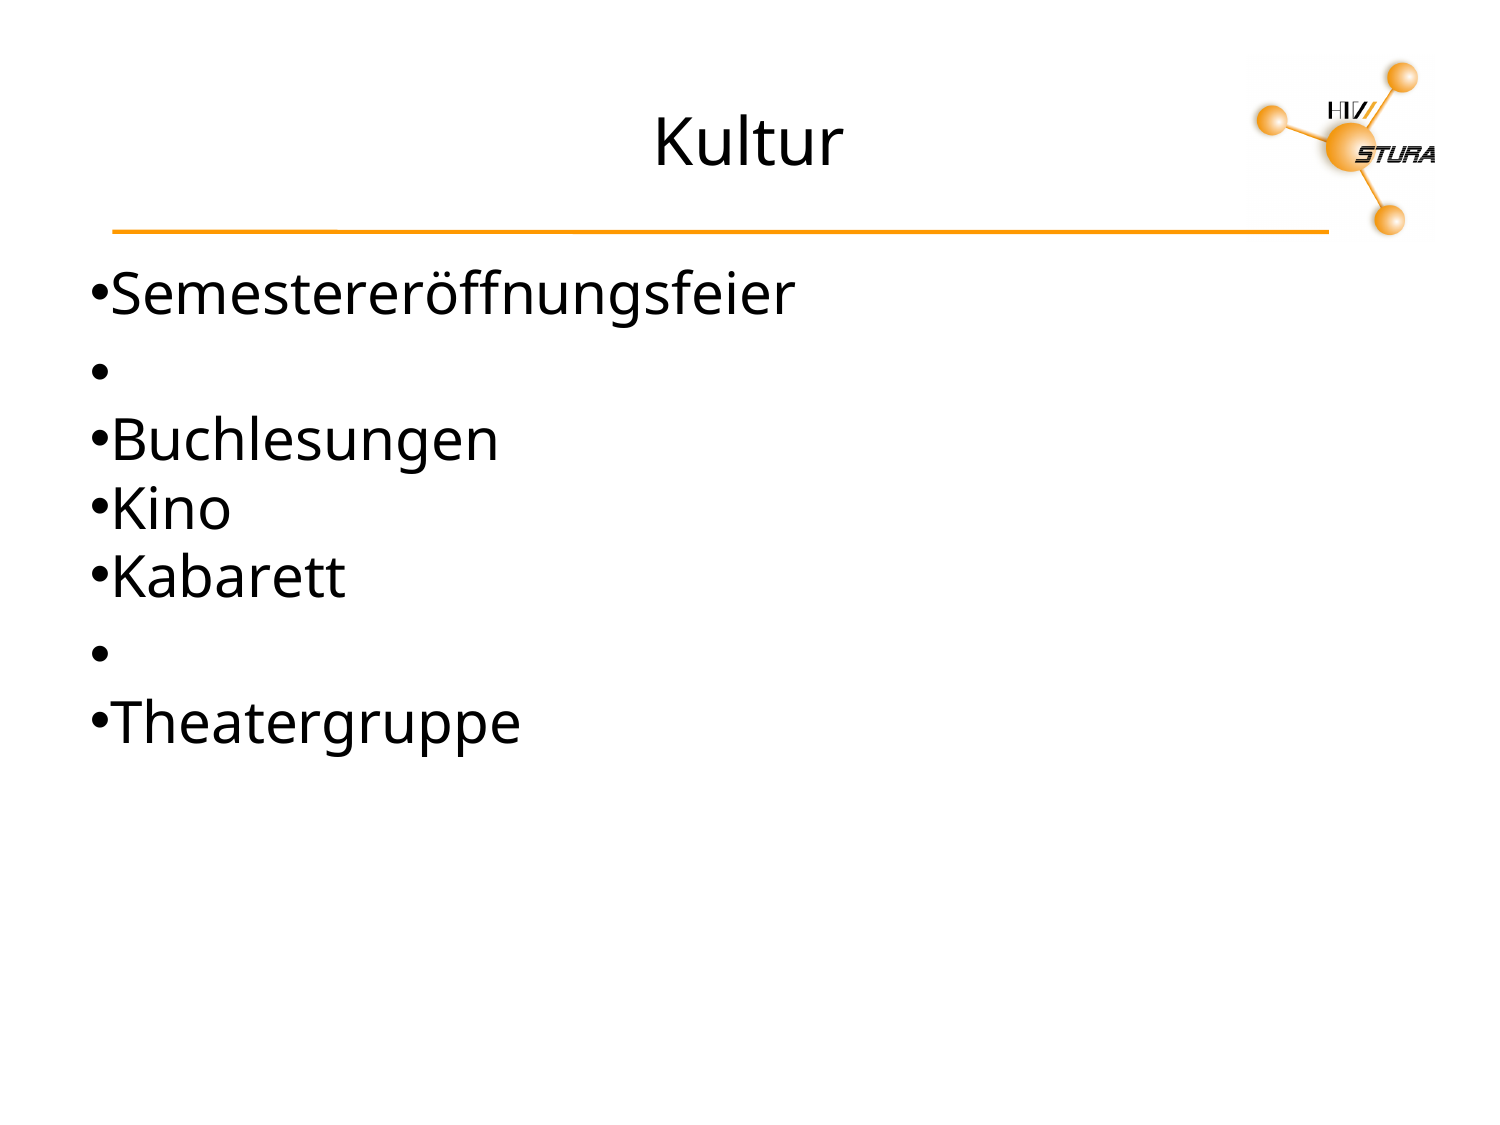

# Kultur
Semestereröffnungsfeier
Buchlesungen
Kino
Kabarett
Theatergruppe